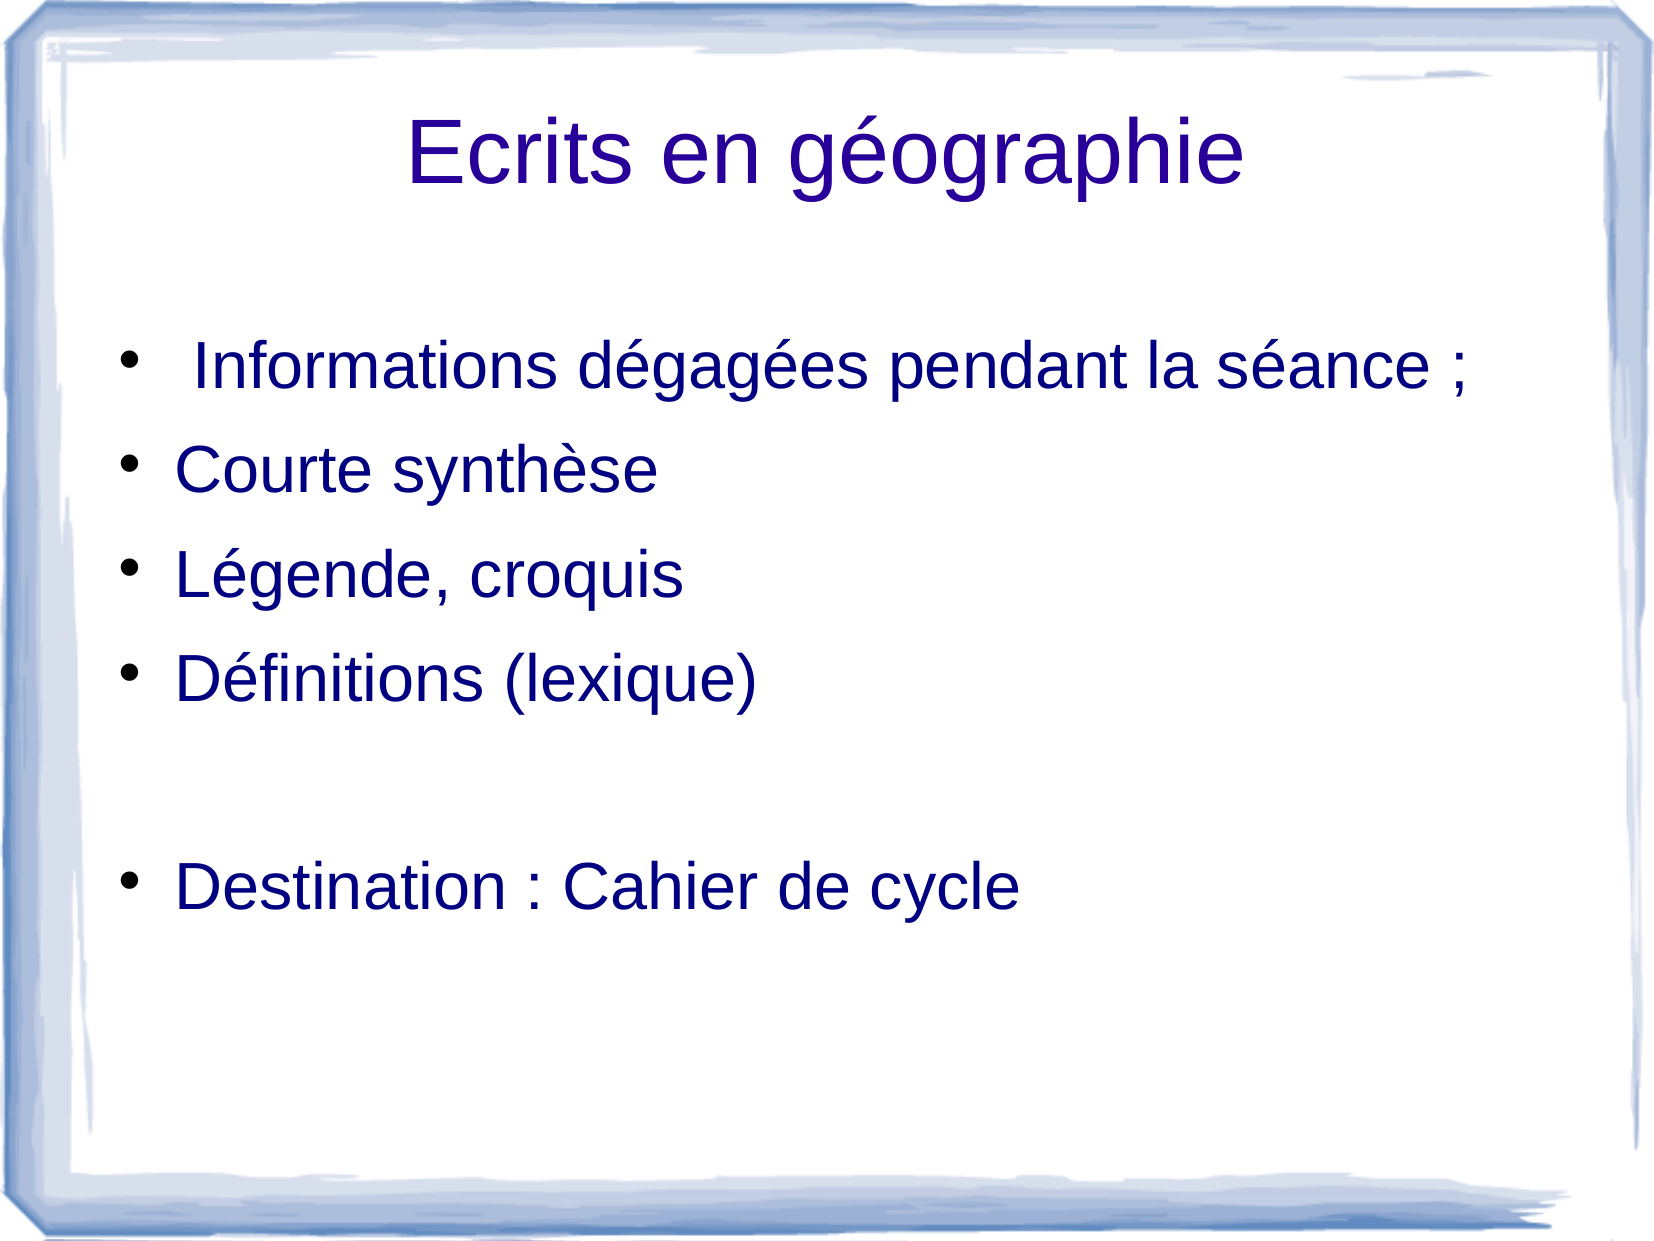

# Ecrits en géographie
 Informations dégagées pendant la séance ;
Courte synthèse
Légende, croquis
Définitions (lexique)
Destination : Cahier de cycle